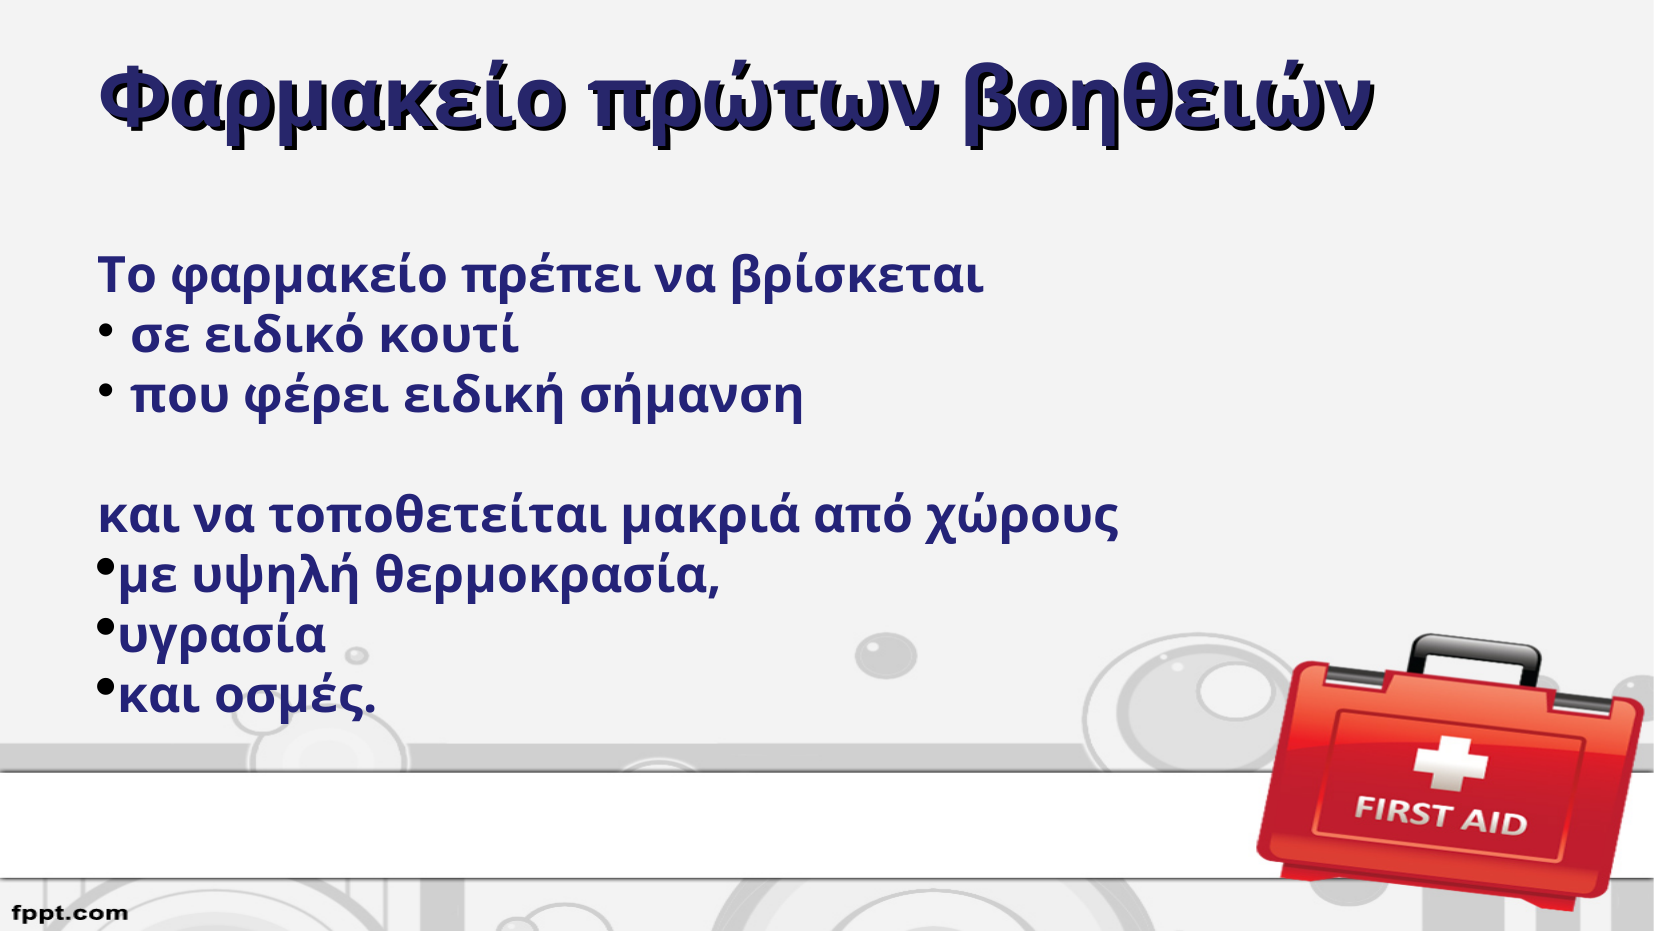

Φαρμακείο πρώτων βοηθειών
Το φαρμακείο πρέπει να βρίσκεται
σε ειδικό κουτί
που φέρει ειδική σήμανση
και να τοποθετείται μακριά από χώρους
με υψηλή θερμοκρασία,
υγρασία
και οσμές.